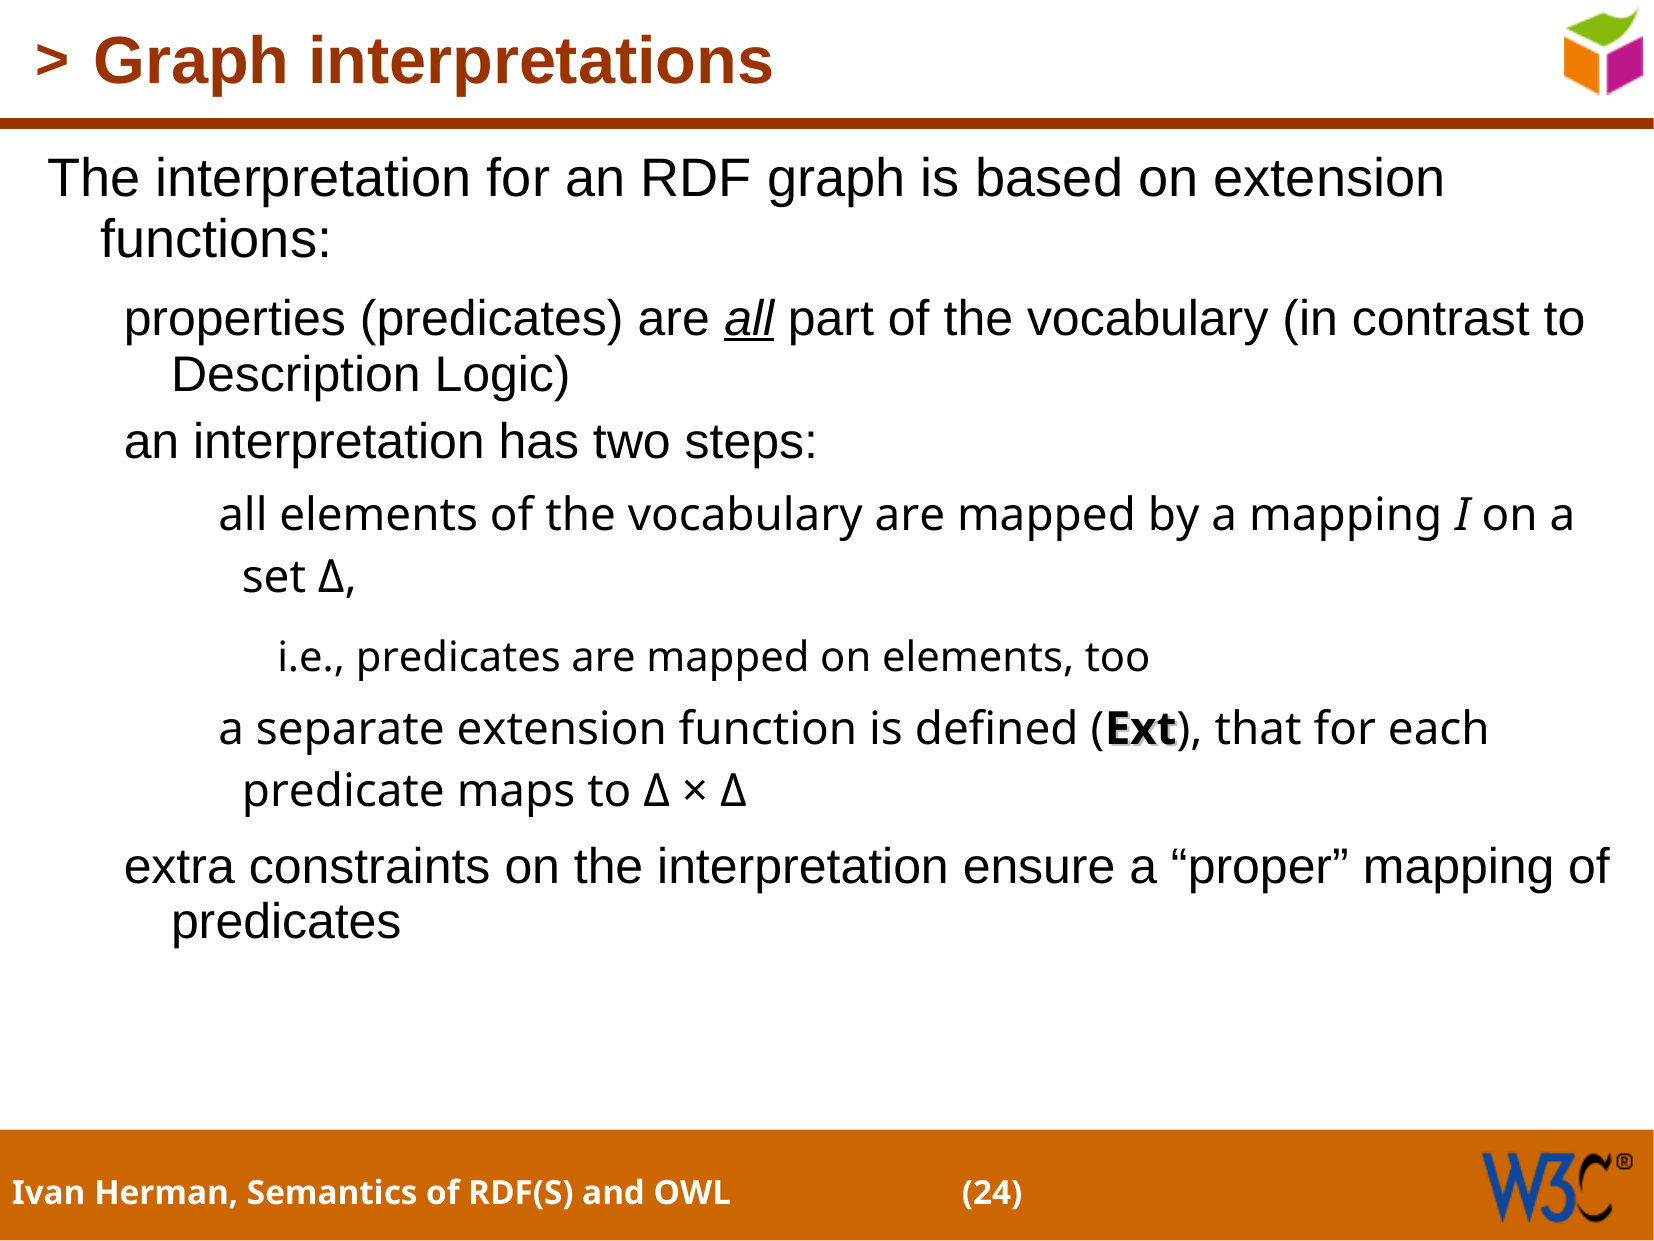

# Graph interpretations
The interpretation for an RDF graph is based on extension functions:
properties (predicates) are all part of the vocabulary (in contrast to Description Logic)
an interpretation has two steps:
 all elements of the vocabulary are mapped by a mapping I on a set Δ,
i.e., predicates are mapped on elements, too
 a separate extension function is defined (Ext), that for each predicate maps to Δ × Δ
extra constraints on the interpretation ensure a “proper” mapping of predicates